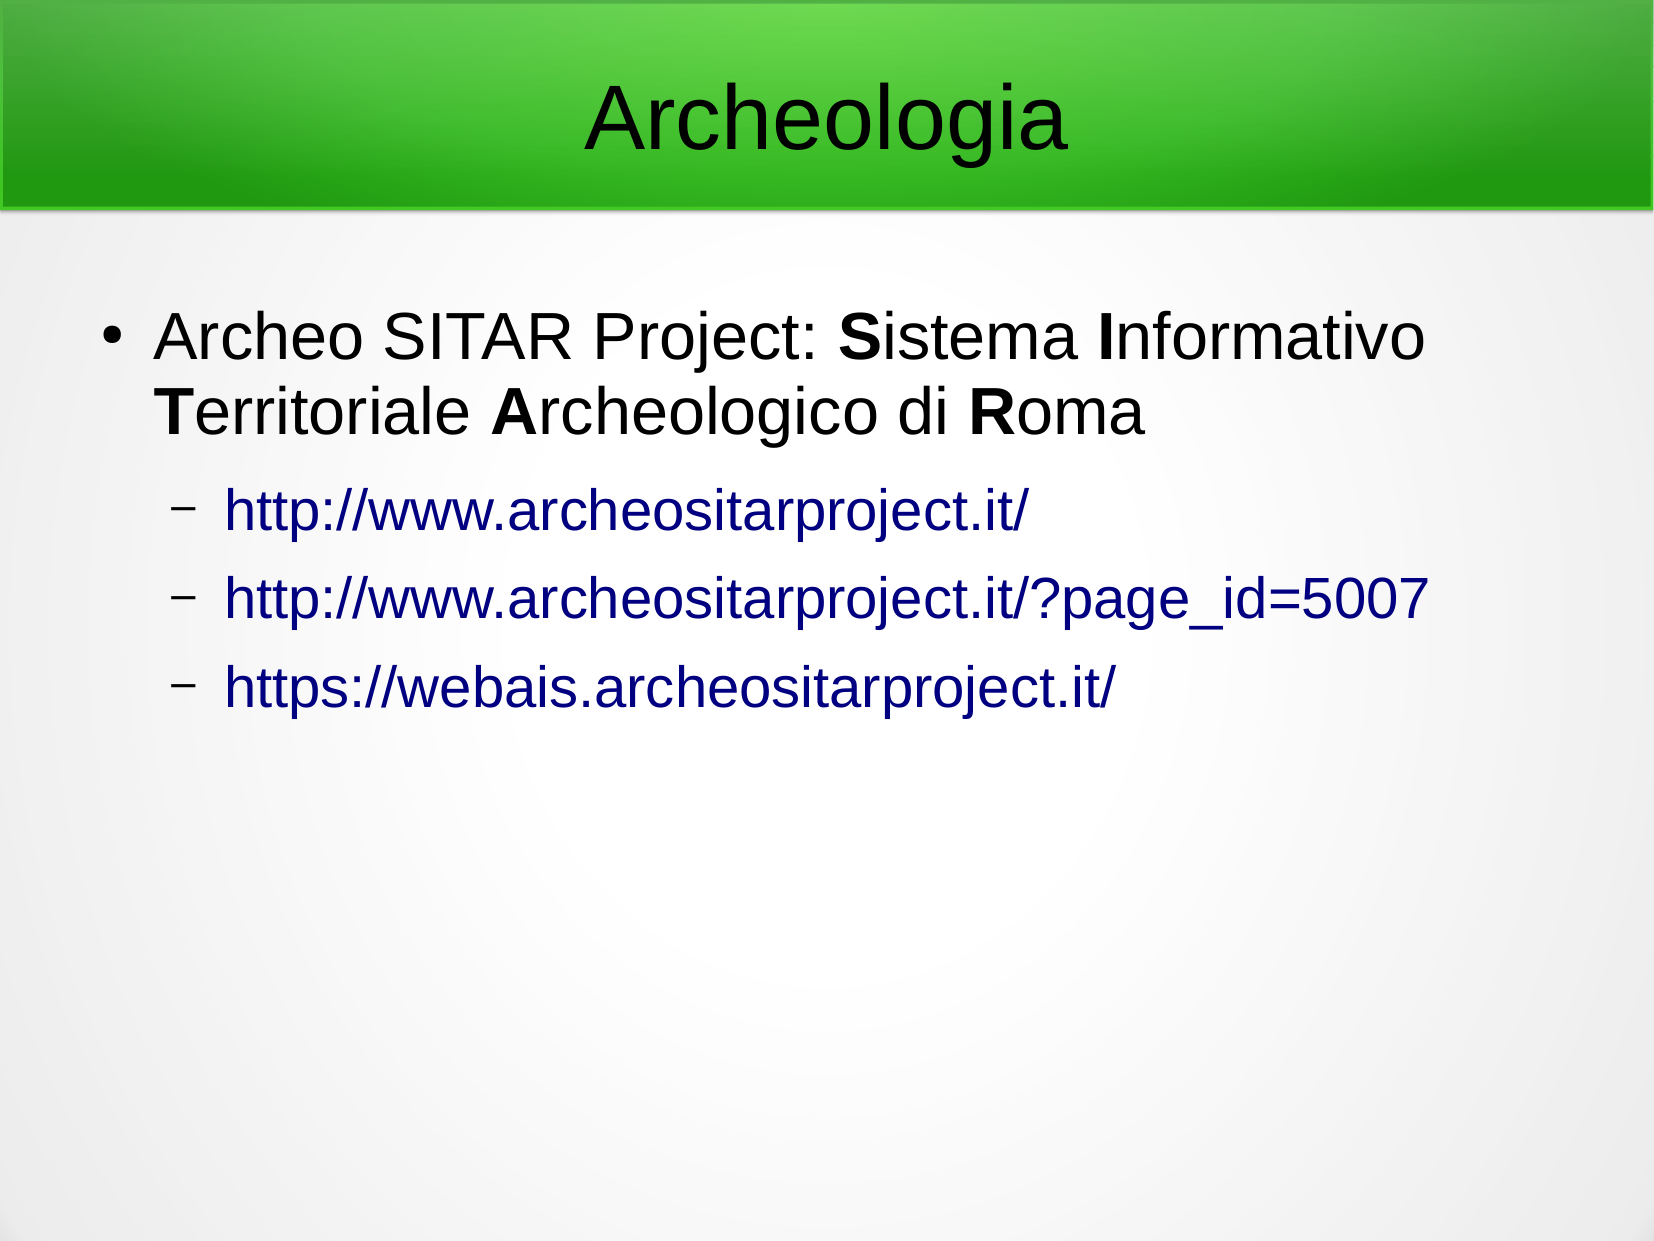

# Archeologia
Archeo SITAR Project: Sistema Informativo Territoriale Archeologico di Roma
http://www.archeositarproject.it/
http://www.archeositarproject.it/?page_id=5007
https://webais.archeositarproject.it/